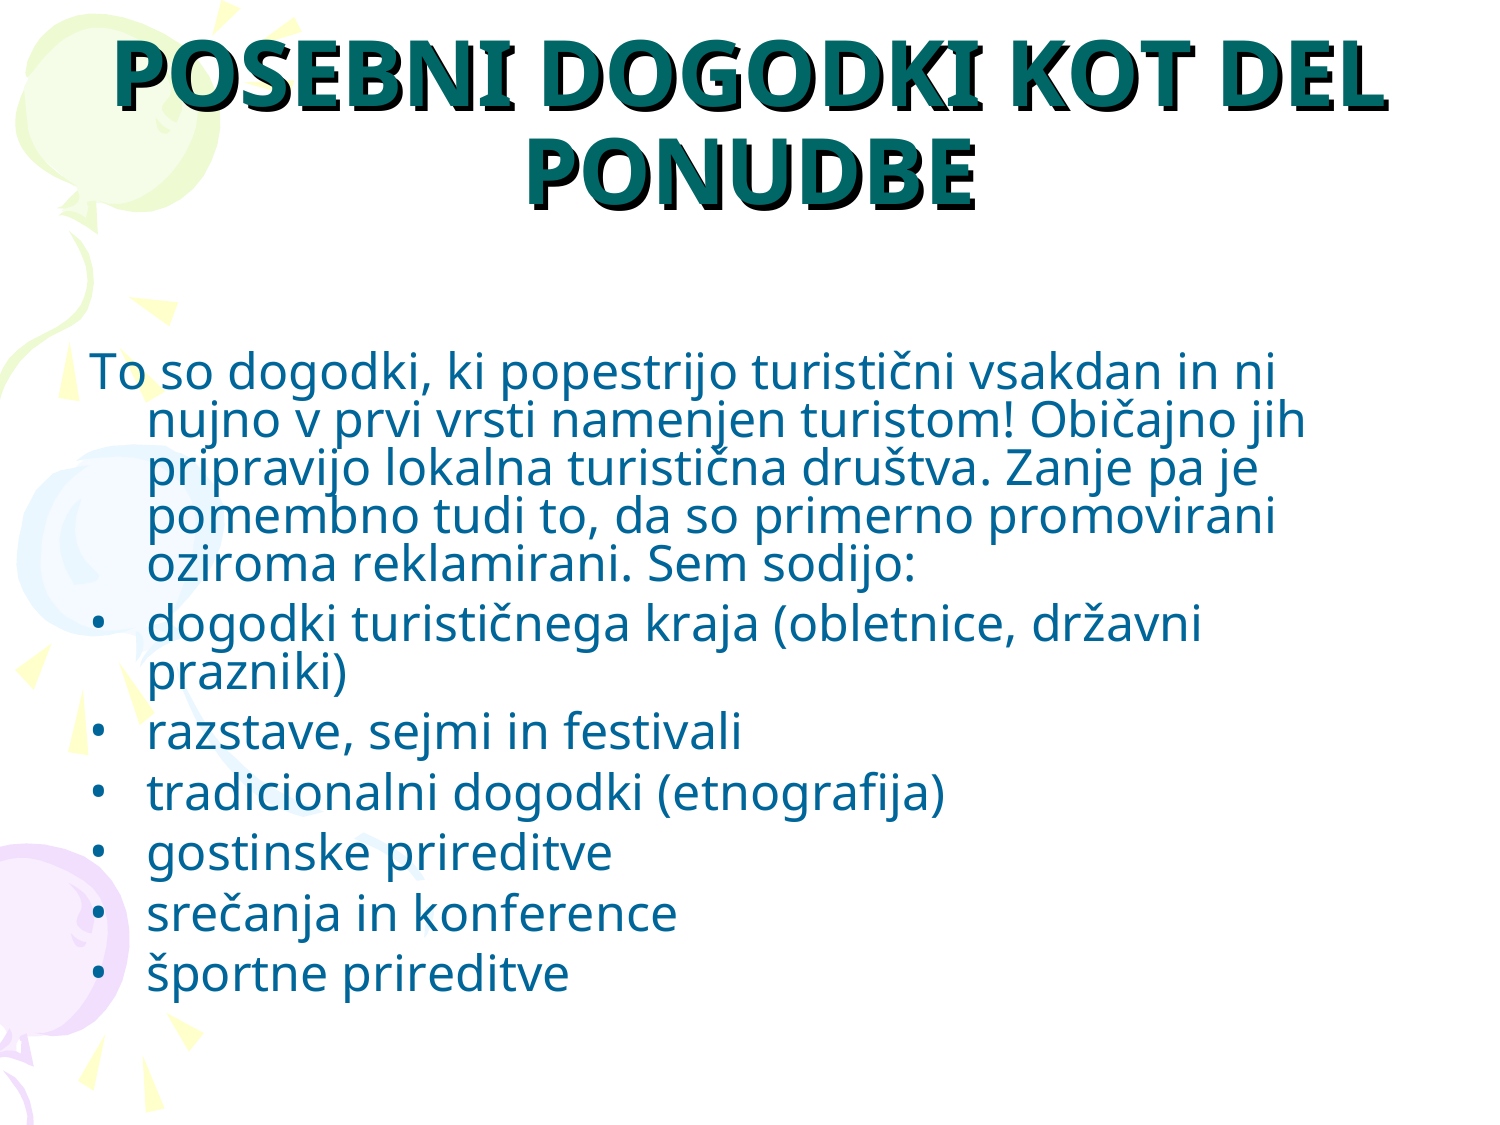

# POSEBNI DOGODKI KOT DEL PONUDBE
To so dogodki, ki popestrijo turistični vsakdan in ni nujno v prvi vrsti namenjen turistom! Običajno jih pripravijo lokalna turistična društva. Zanje pa je pomembno tudi to, da so primerno promovirani oziroma reklamirani. Sem sodijo:
dogodki turističnega kraja (obletnice, državni prazniki)
razstave, sejmi in festivali
tradicionalni dogodki (etnografija)
gostinske prireditve
srečanja in konference
športne prireditve